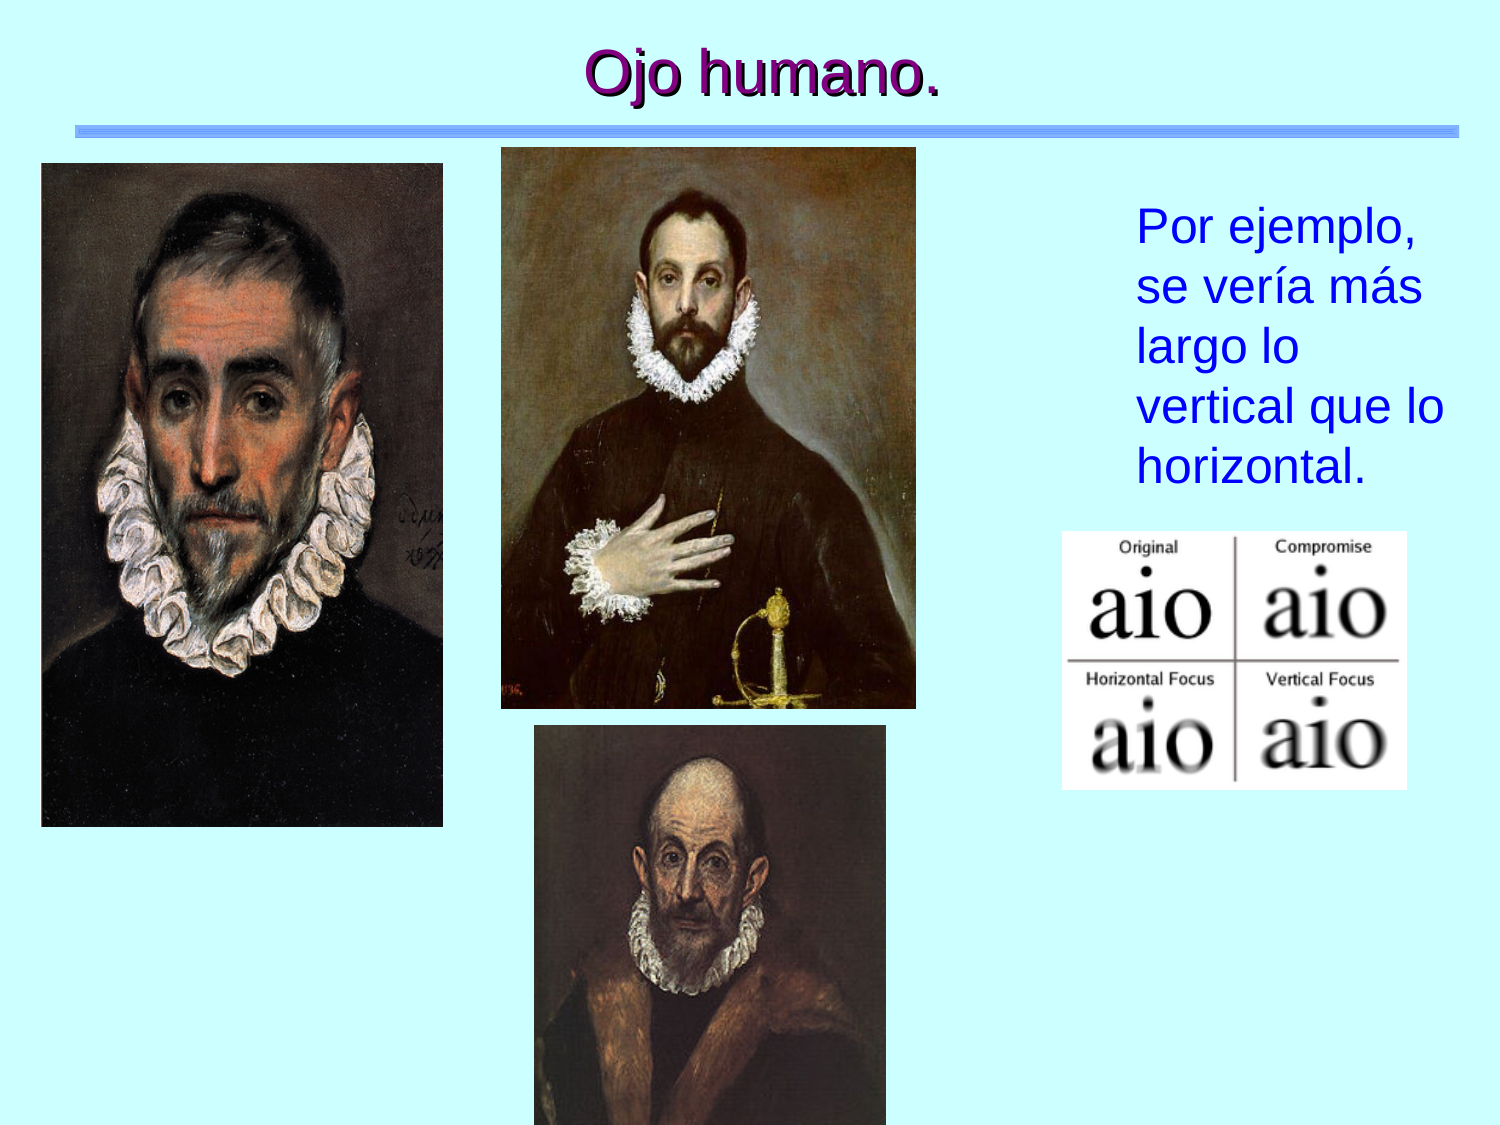

Ojo humano.
Por ejemplo, se vería más largo lo vertical que lo horizontal.